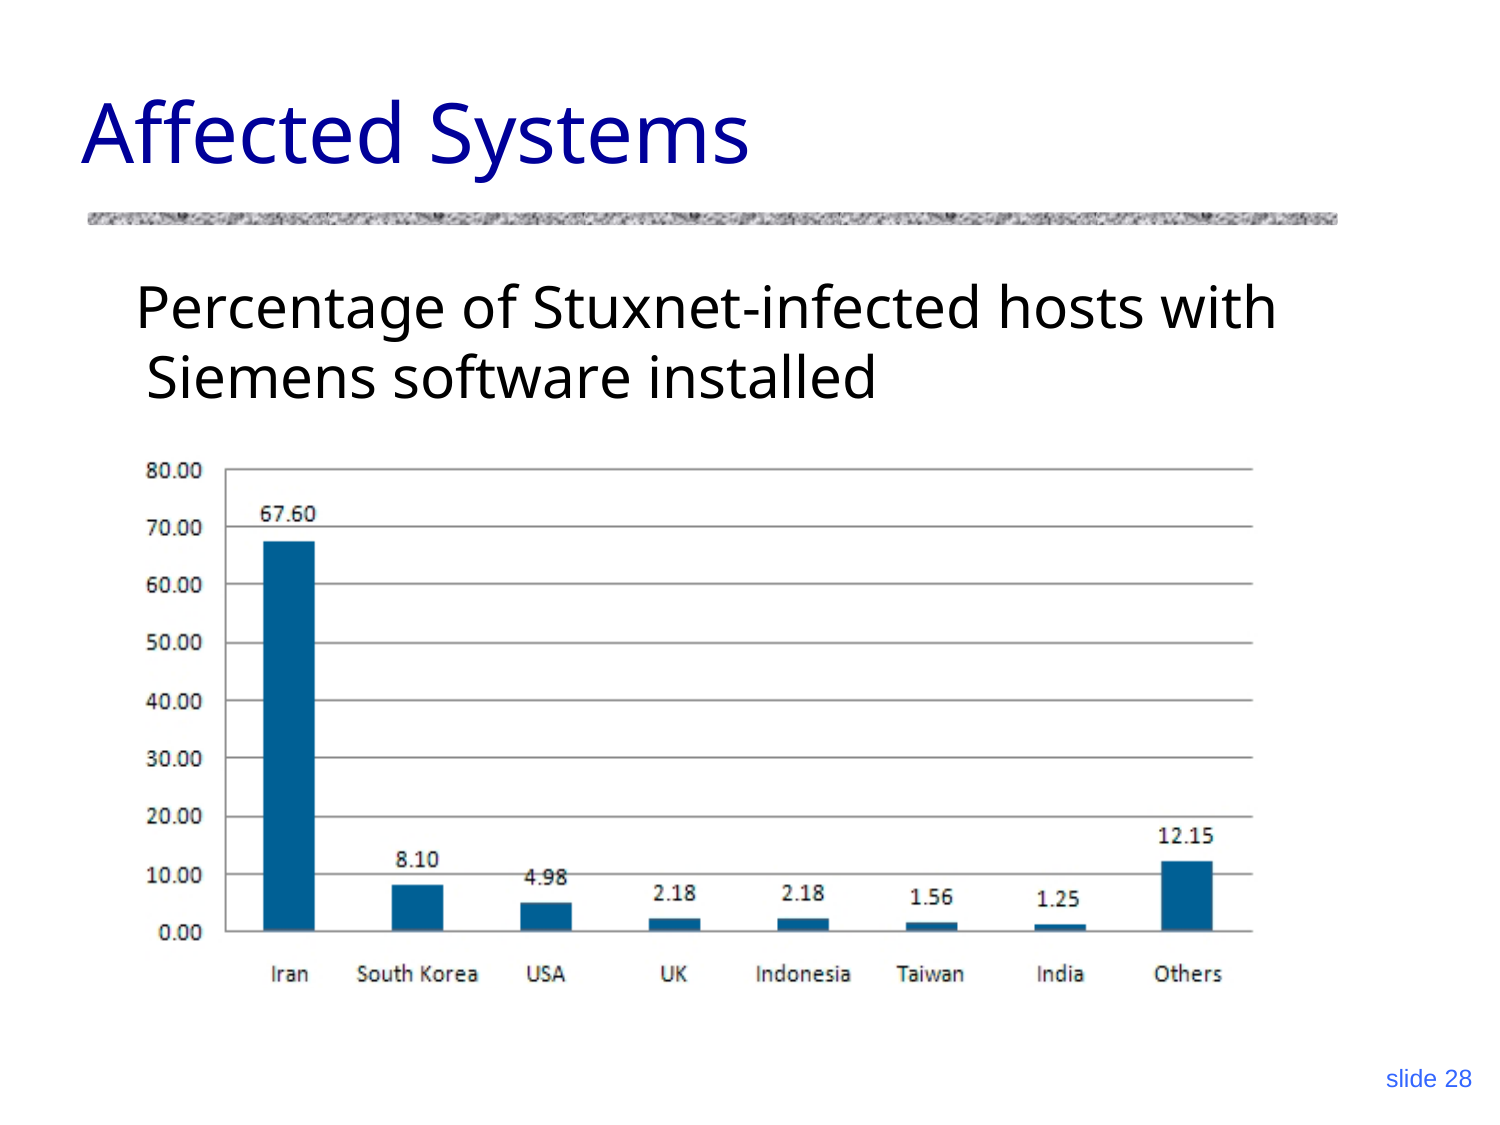

# Affected Systems
 Percentage of Stuxnet-infected hosts with Siemens software installed
slide